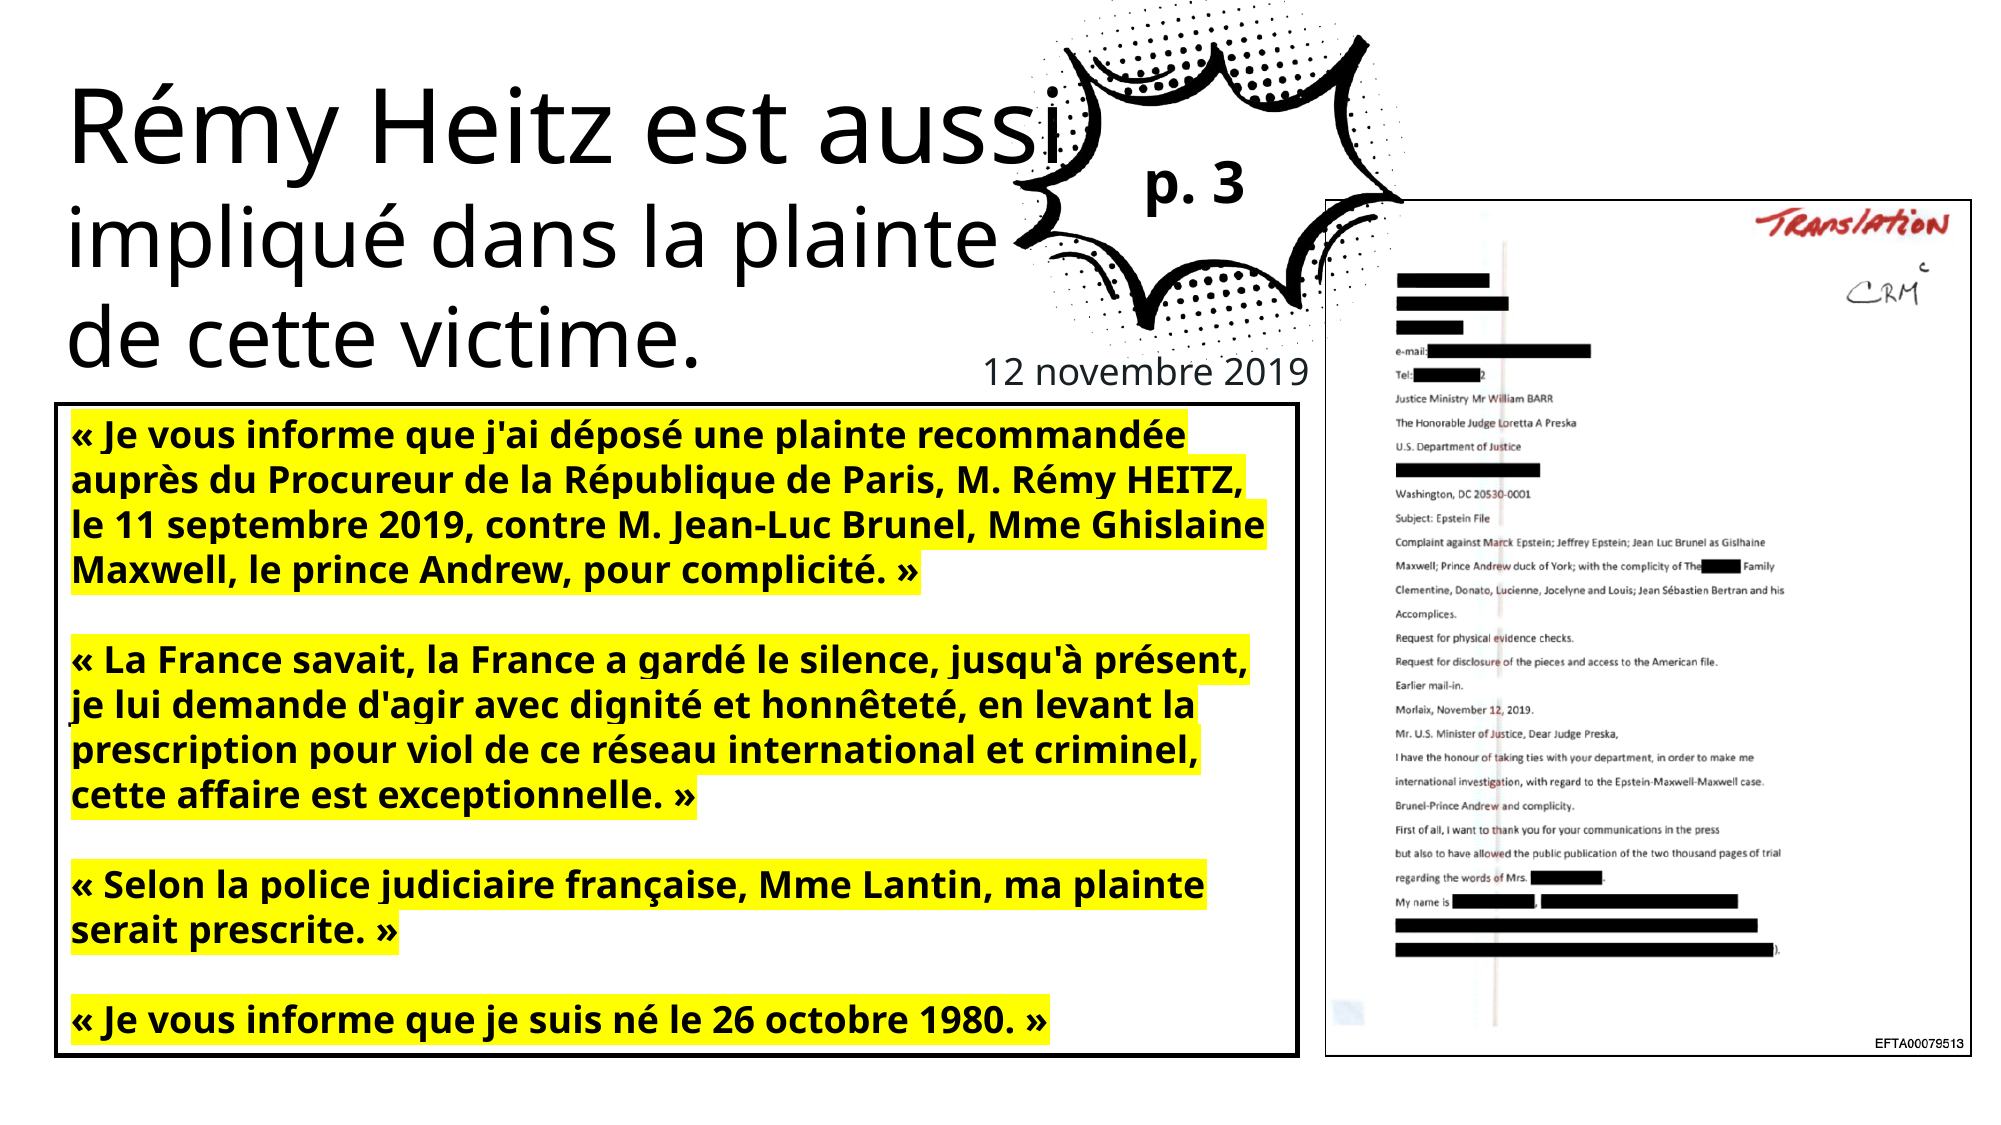

Rémy Heitz est aussi
impliqué dans la plainte
de cette victime.
p. 3
12 novembre 2019
« Je vous informe que j'ai déposé une plainte recommandée auprès du Procureur de la République de Paris, M. Rémy HEITZ, le 11 septembre 2019, contre M. Jean-Luc Brunel, Mme Ghislaine Maxwell, le prince Andrew, pour complicité. »
« La France savait, la France a gardé le silence, jusqu'à présent, je lui demande d'agir avec dignité et honnêteté, en levant la prescription pour viol de ce réseau international et criminel, cette affaire est exceptionnelle. »
« Selon la police judiciaire française, Mme Lantin, ma plainte serait prescrite. »
« Je vous informe que je suis né le 26 octobre 1980. »